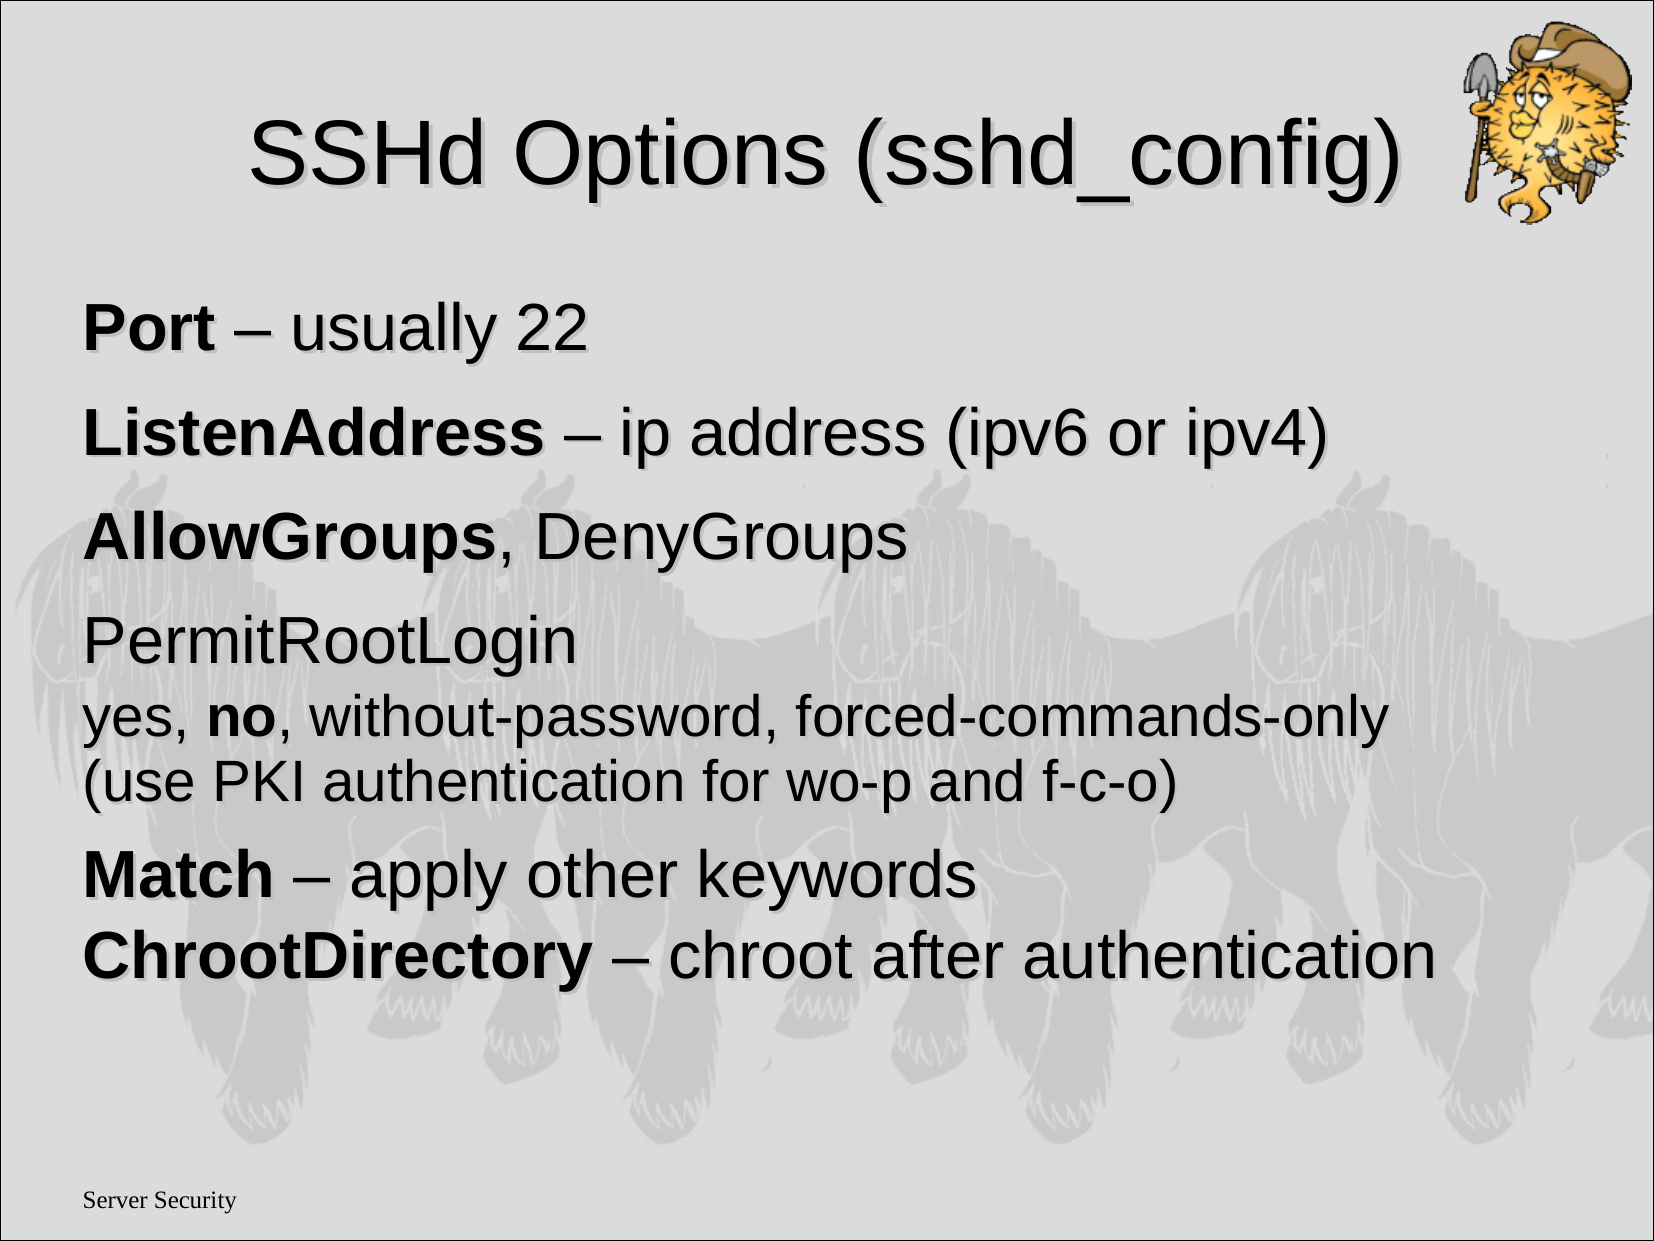

# SSHd Options (sshd_config)
Port – usually 22
ListenAddress – ip address (ipv6 or ipv4)
AllowGroups, DenyGroups
PermitRootLogin
yes, no, without-password, forced-commands-only
(use PKI authentication for wo-p and f-c-o)
Match – apply other keywords
ChrootDirectory – chroot after authentication